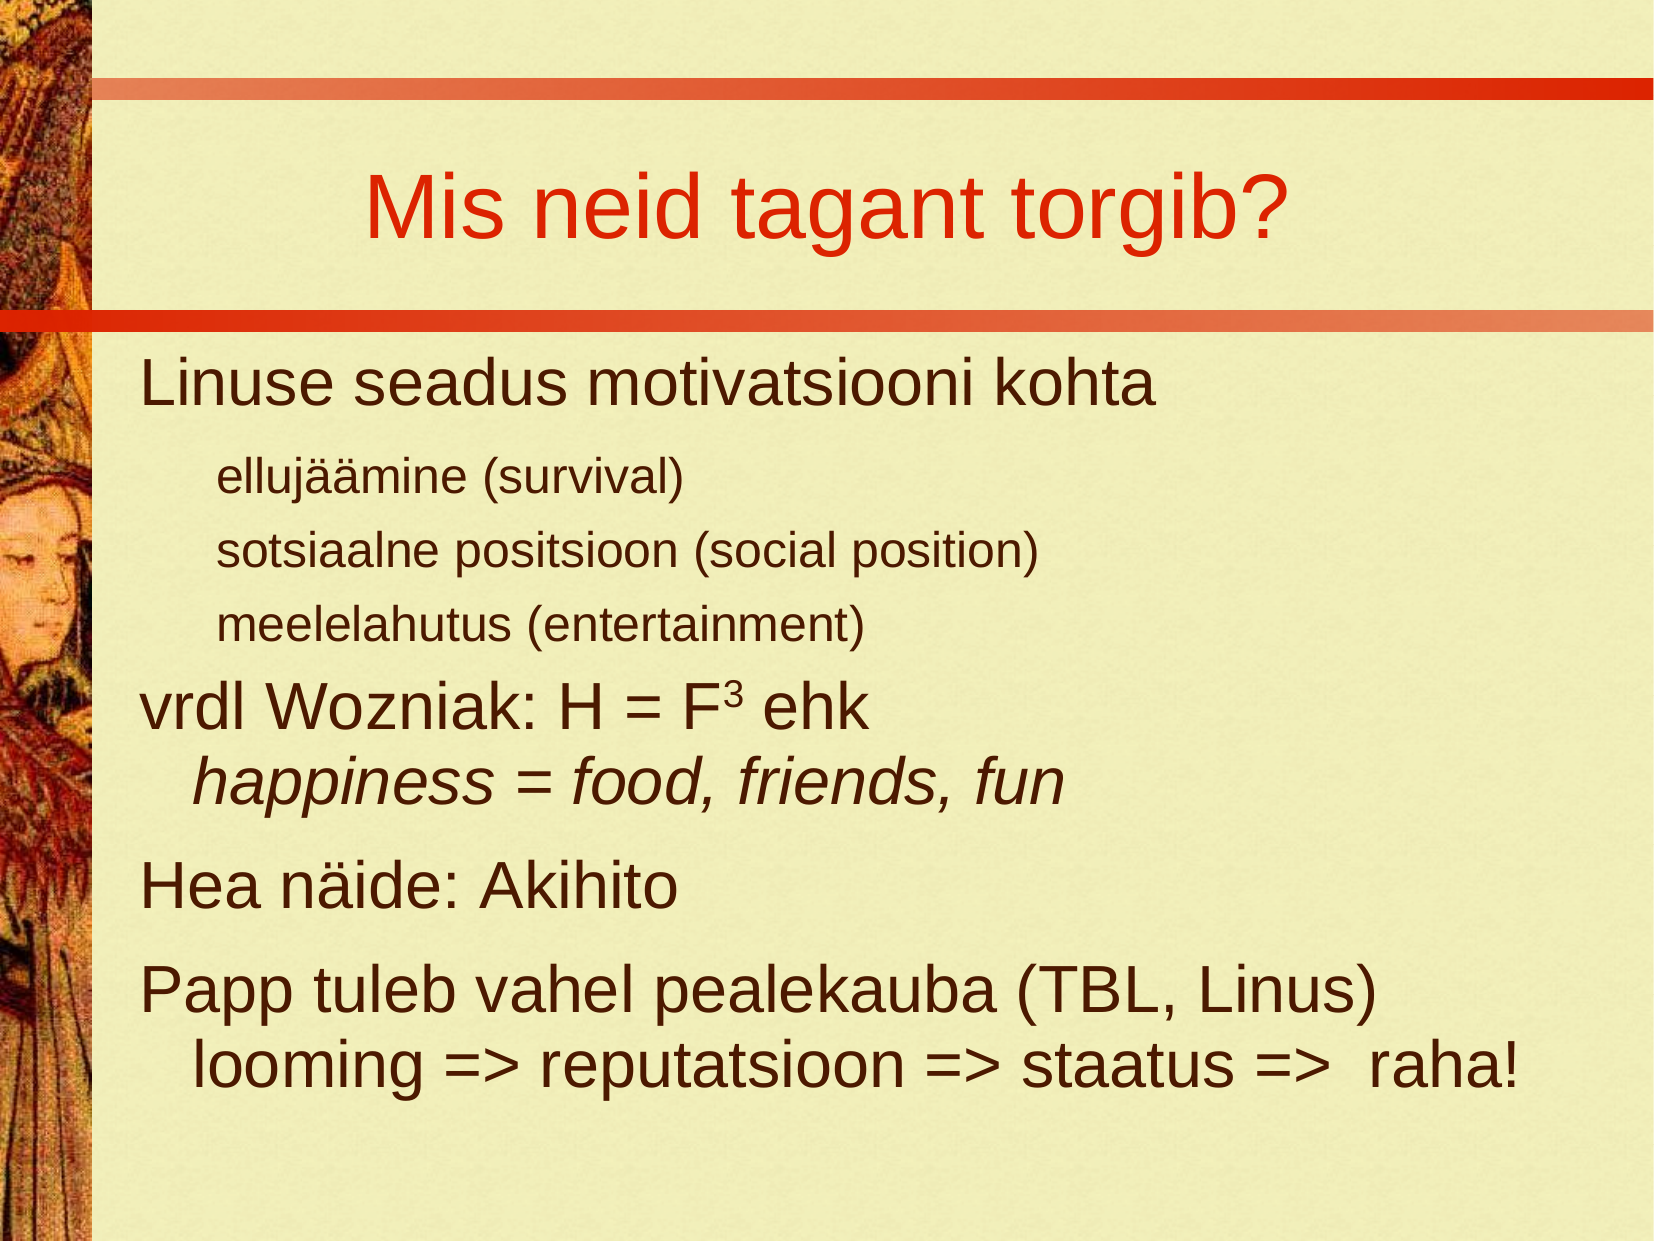

# Mis neid tagant torgib?
Linuse seadus motivatsiooni kohta
ellujäämine (survival)
sotsiaalne positsioon (social position)
meelelahutus (entertainment)
vrdl Wozniak: H = F3 ehk
happiness = food, friends, fun
Hea näide: Akihito
Papp tuleb vahel pealekauba (TBL, Linus)
looming => reputatsioon => staatus => raha!